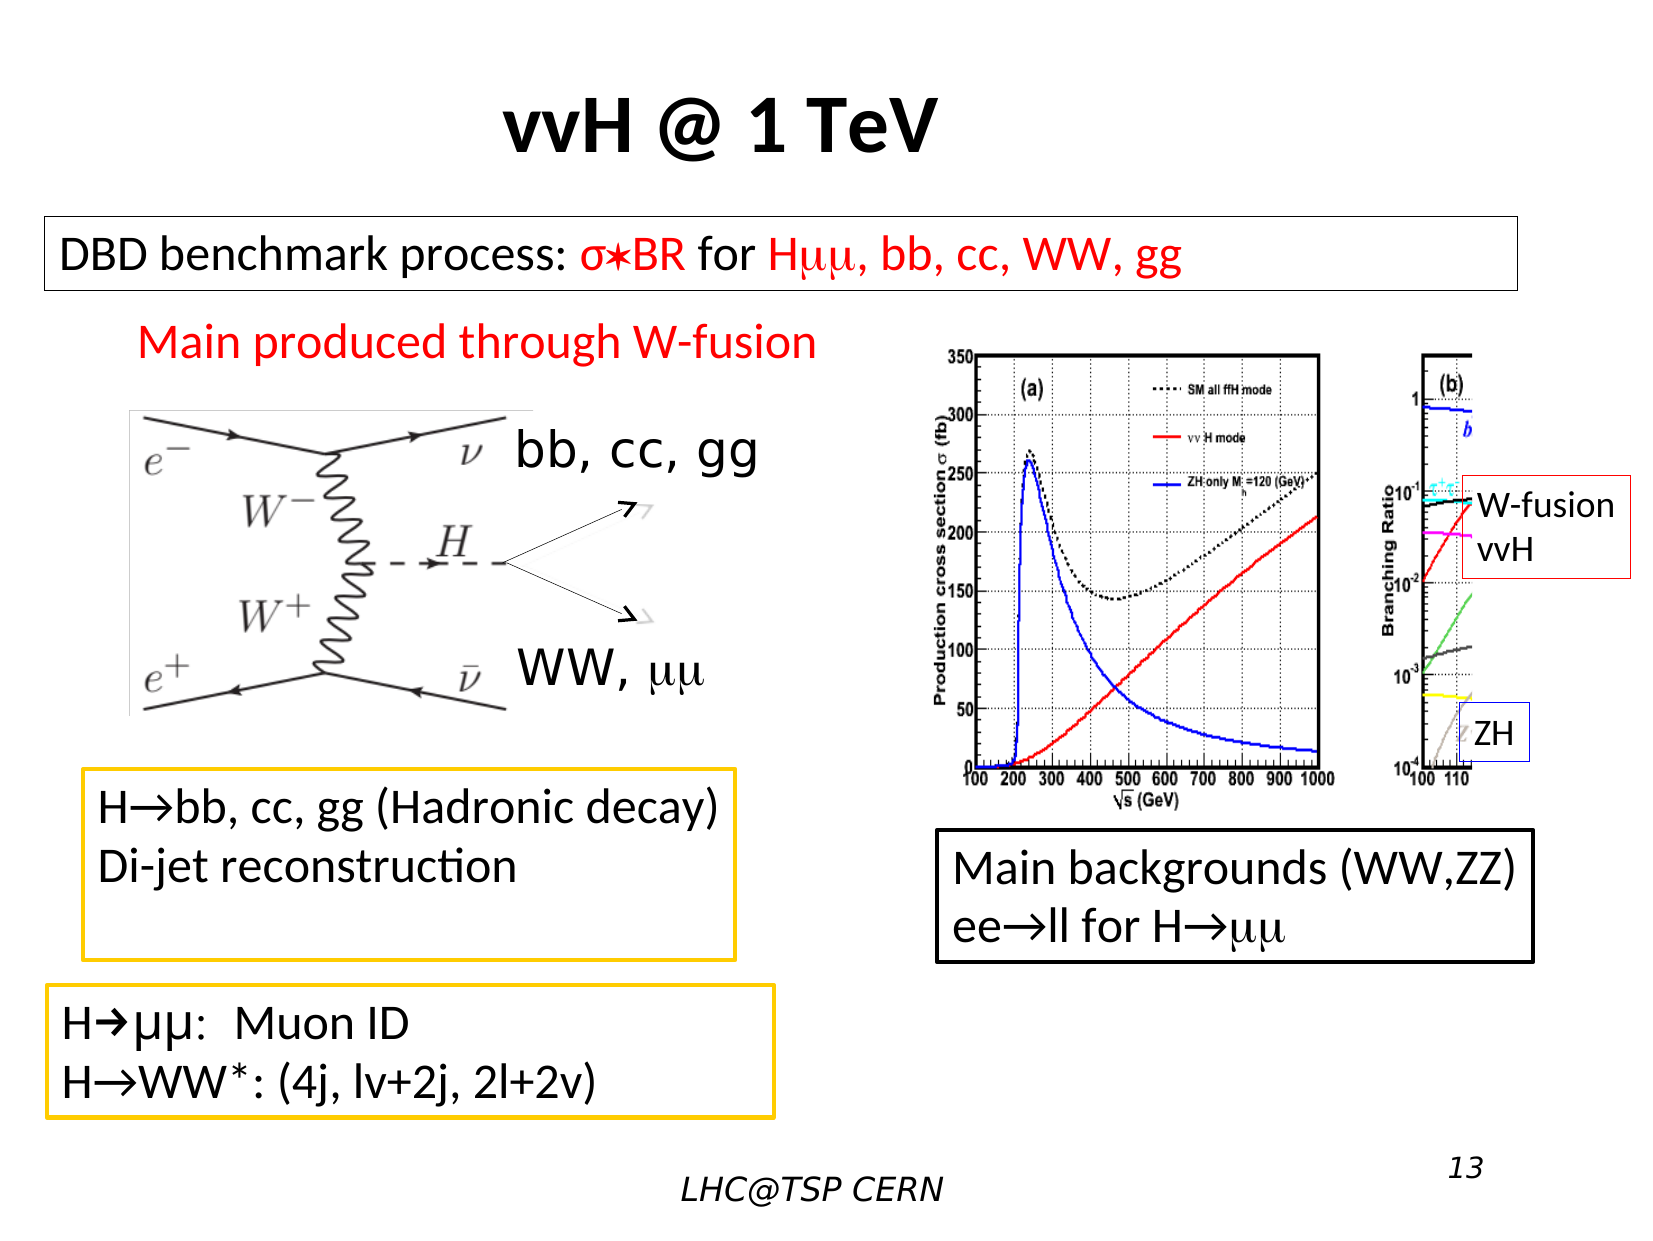

vvH @ 1 TeV
DBD benchmark process: σ*BR for Hμμ, bb, cc, WW, gg
Main produced through W-fusion
bb, cc, gg
W-fusion
vvH
WW, μμ
ZH
H→bb, cc, gg (Hadronic decay)
Di-jet reconstruction
Main backgrounds (WW,ZZ)
ee→ll for H→μμ
H→μμ: Muon ID
H→WW*: (4j, lv+2j, 2l+2v)
LHC@TSP CERN